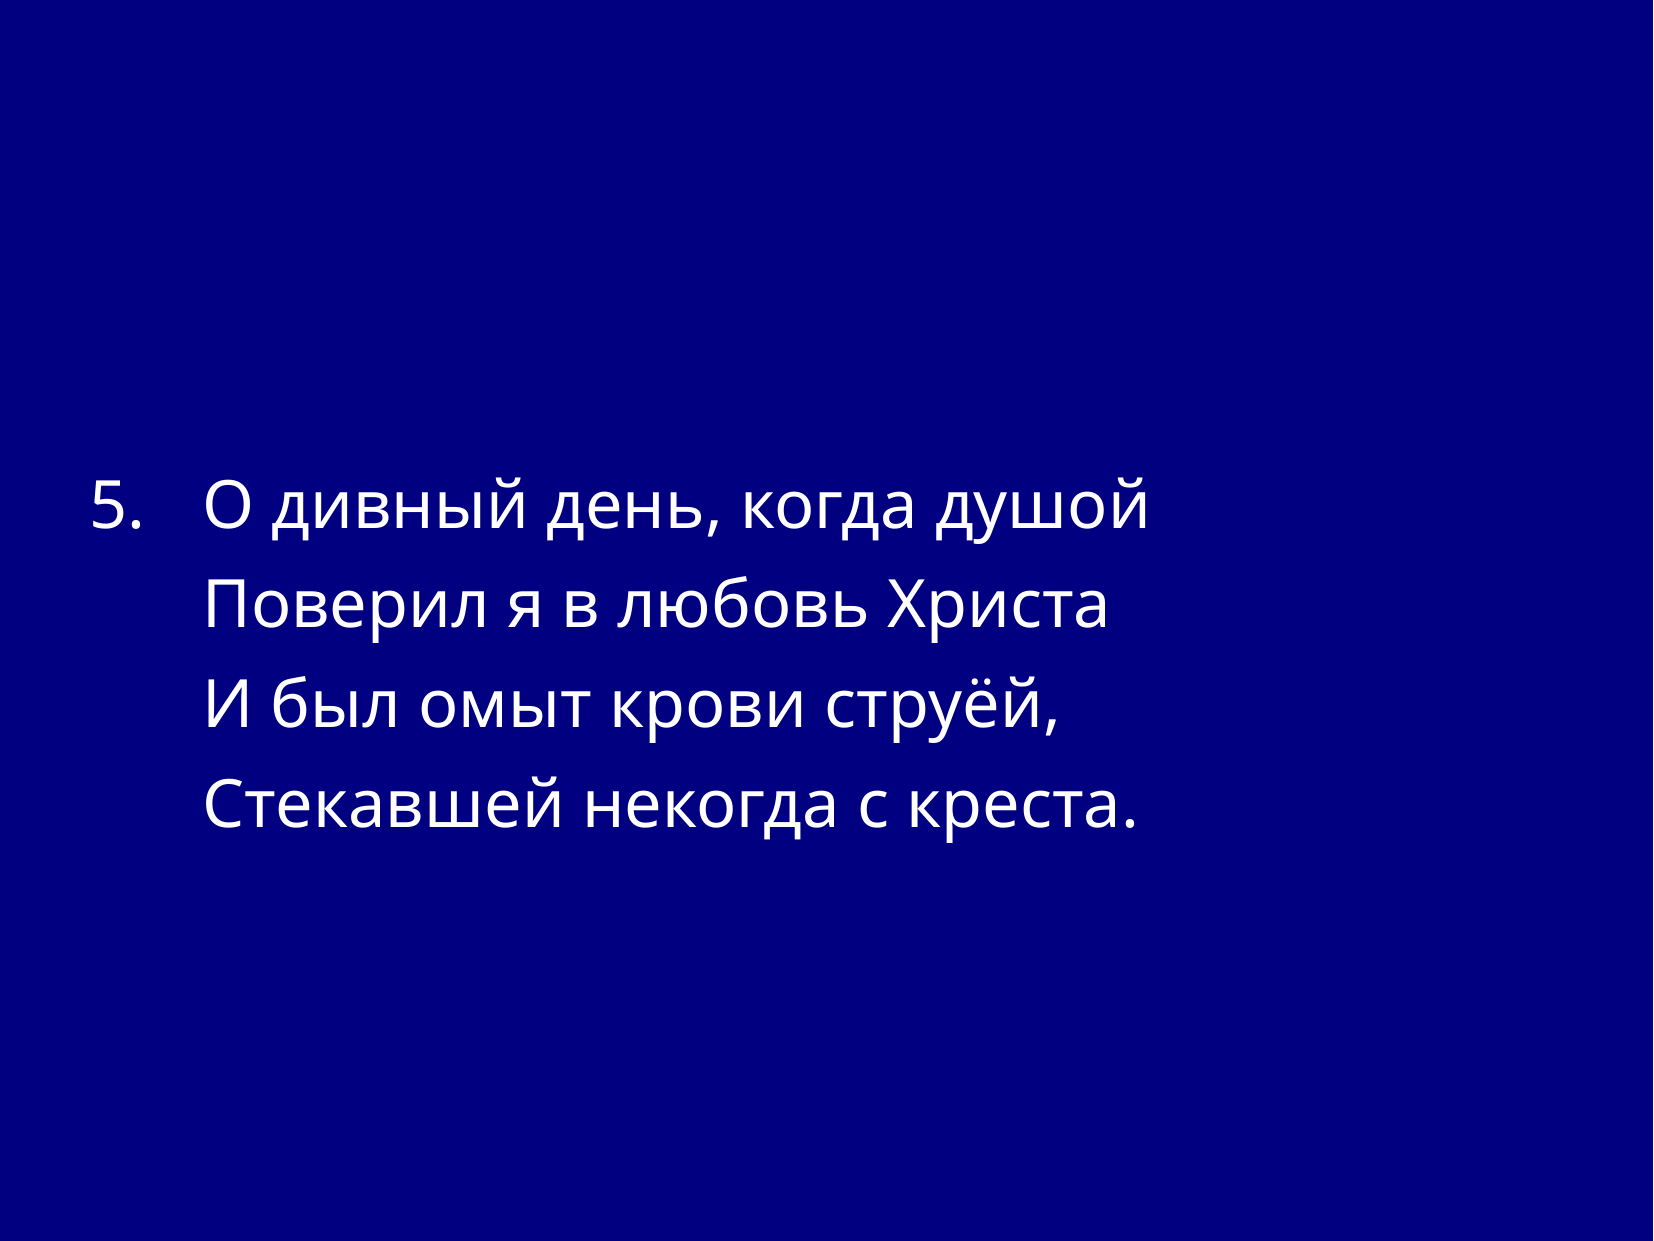

5.	О дивный день, когда душой
	Поверил я в любовь Христа
	И был омыт крови струёй,
	Стекавшей некогда с креста.